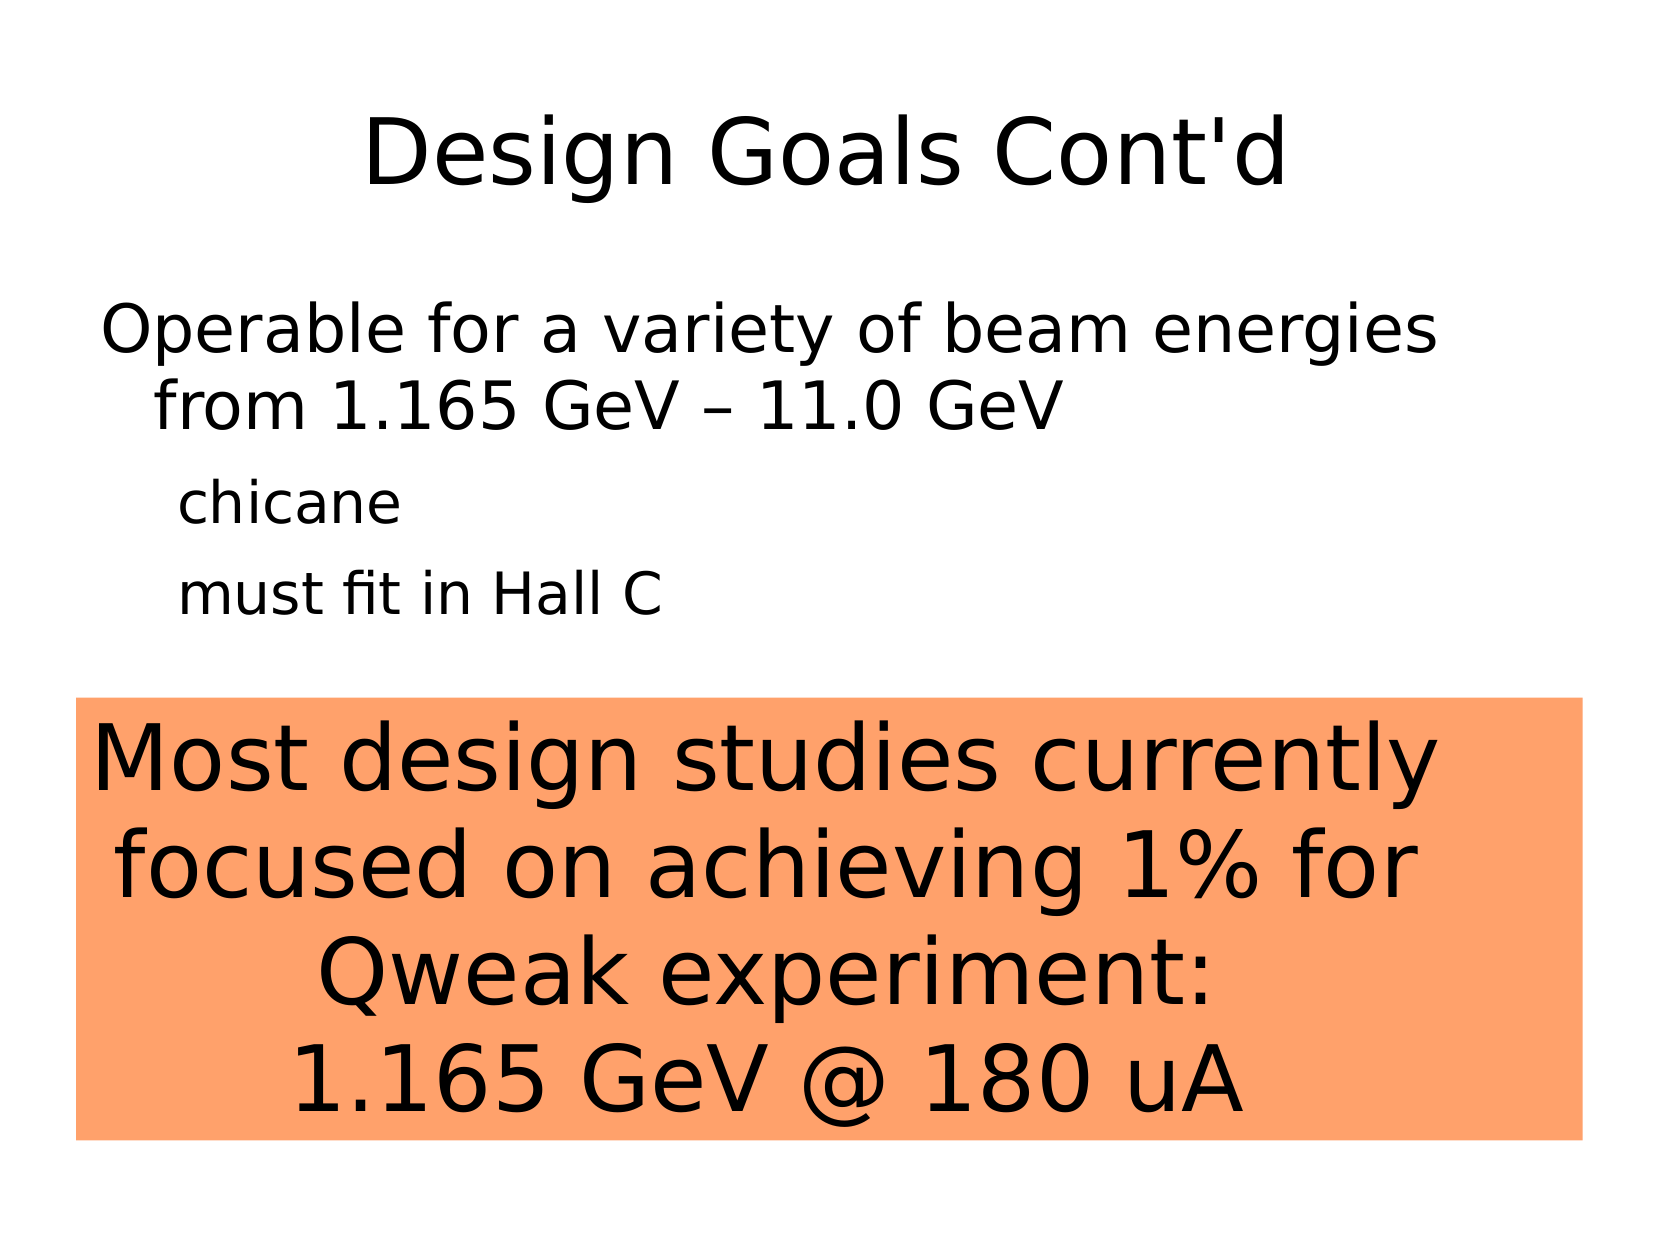

# Design Goals Cont'd
Operable for a variety of beam energies from 1.165 GeV – 11.0 GeV
chicane
must fit in Hall C
Most design studies currently
focused on achieving 1% for
Qweak experiment:
1.165 GeV @ 180 uA